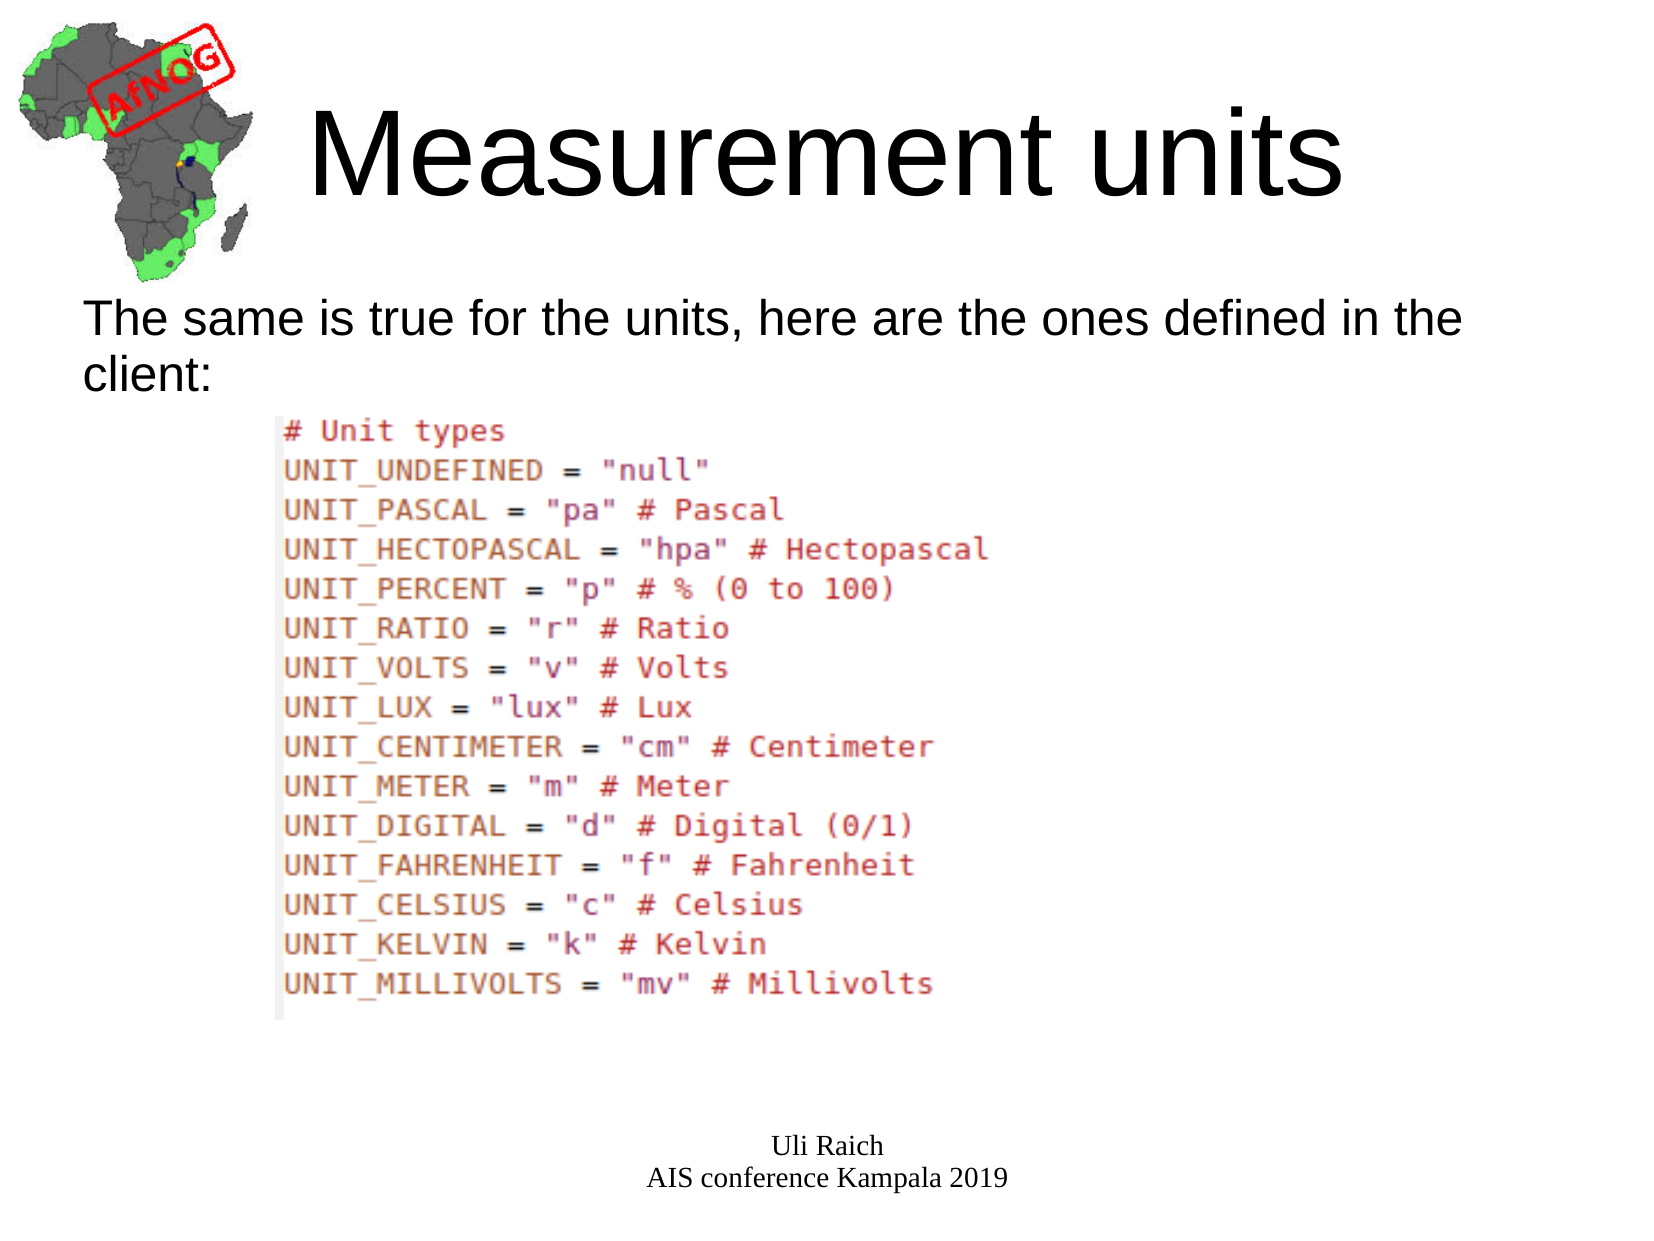

# Measurement units
The same is true for the units, here are the ones defined in the client: